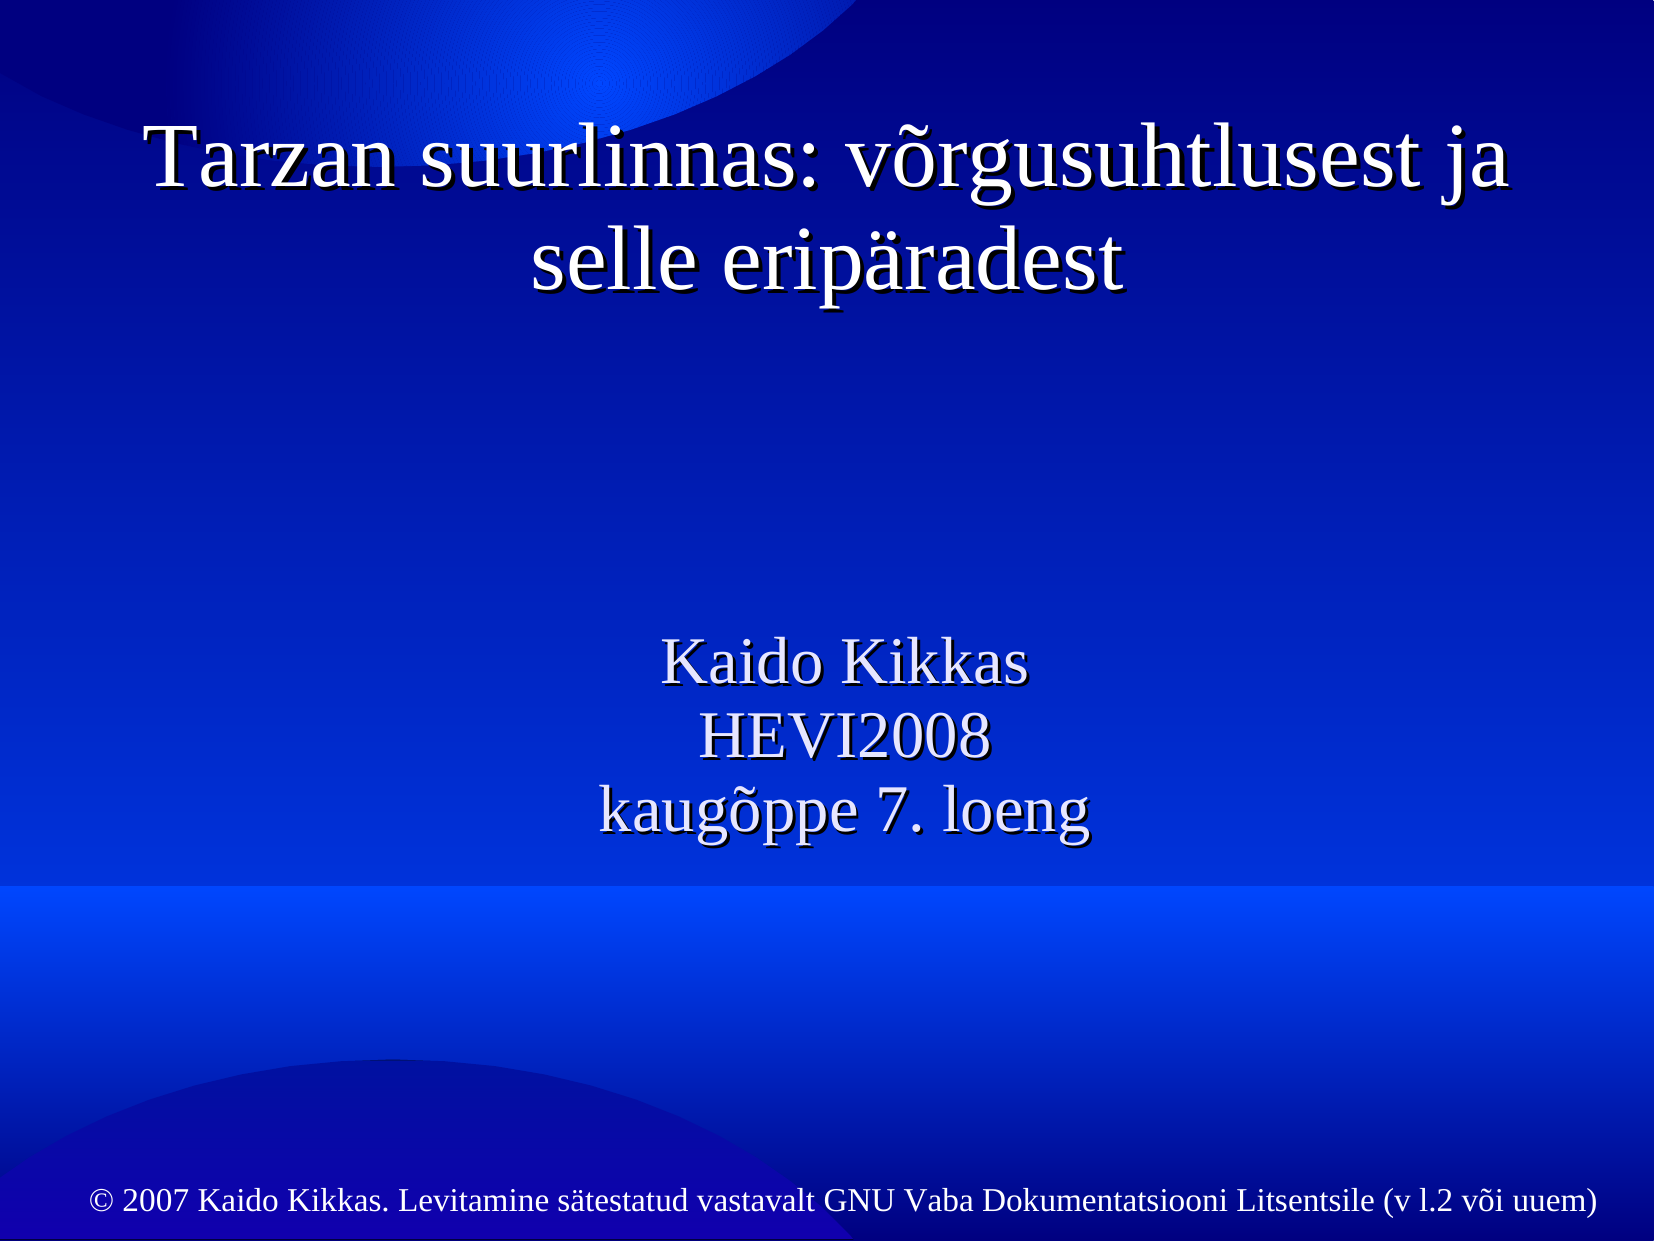

# Tarzan suurlinnas: võrgusuhtlusest ja selle eripäradest
Kaido Kikkas
HEVI2008
kaugõppe 7. loeng
© 2007 Kaido Kikkas. Levitamine sätestatud vastavalt GNU Vaba Dokumentatsiooni Litsentsile (v l.2 või uuem)